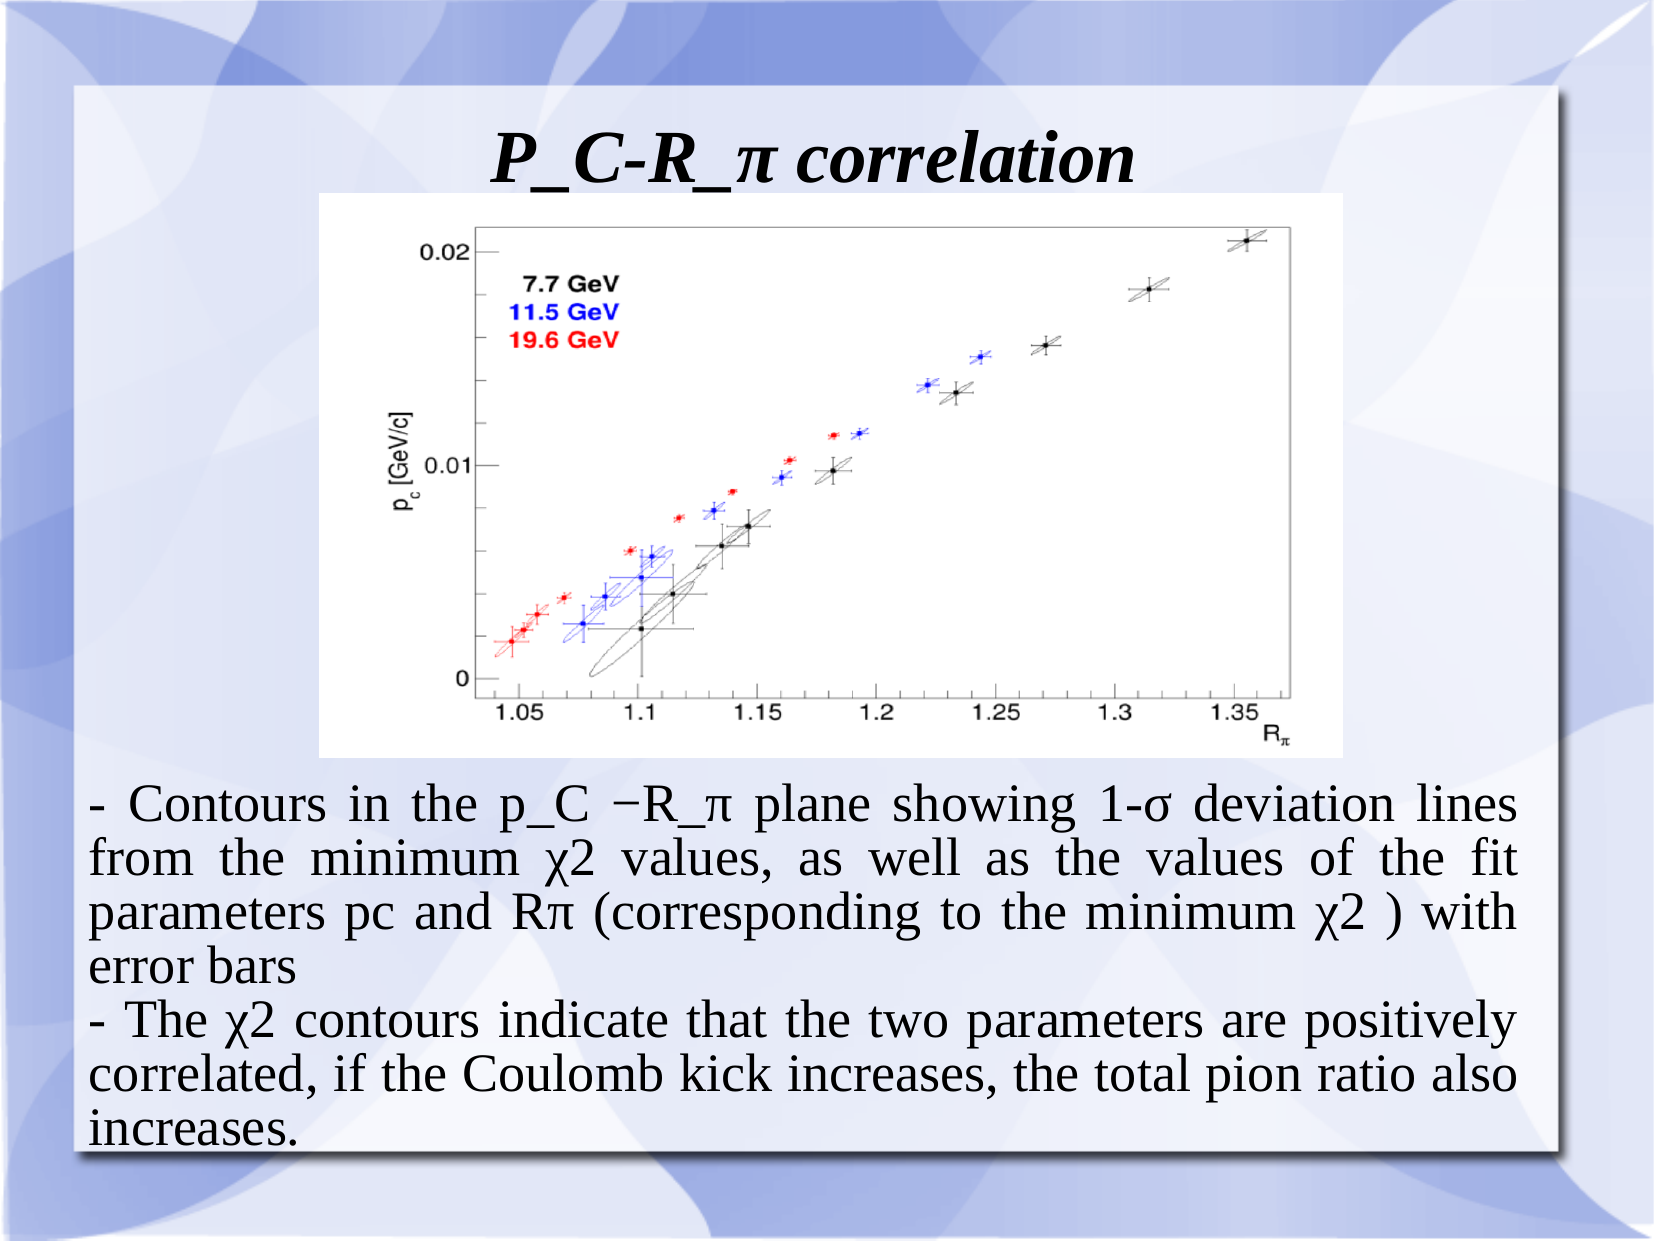

# P_C-R_π correlation
- Contours in the p_C −R_π plane showing 1-σ deviation lines from the minimum χ2 values, as well as the values of the fit parameters pc and Rπ (corresponding to the minimum χ2 ) with error bars
- The χ2 contours indicate that the two parameters are positively correlated, if the Coulomb kick increases, the total pion ratio also increases.